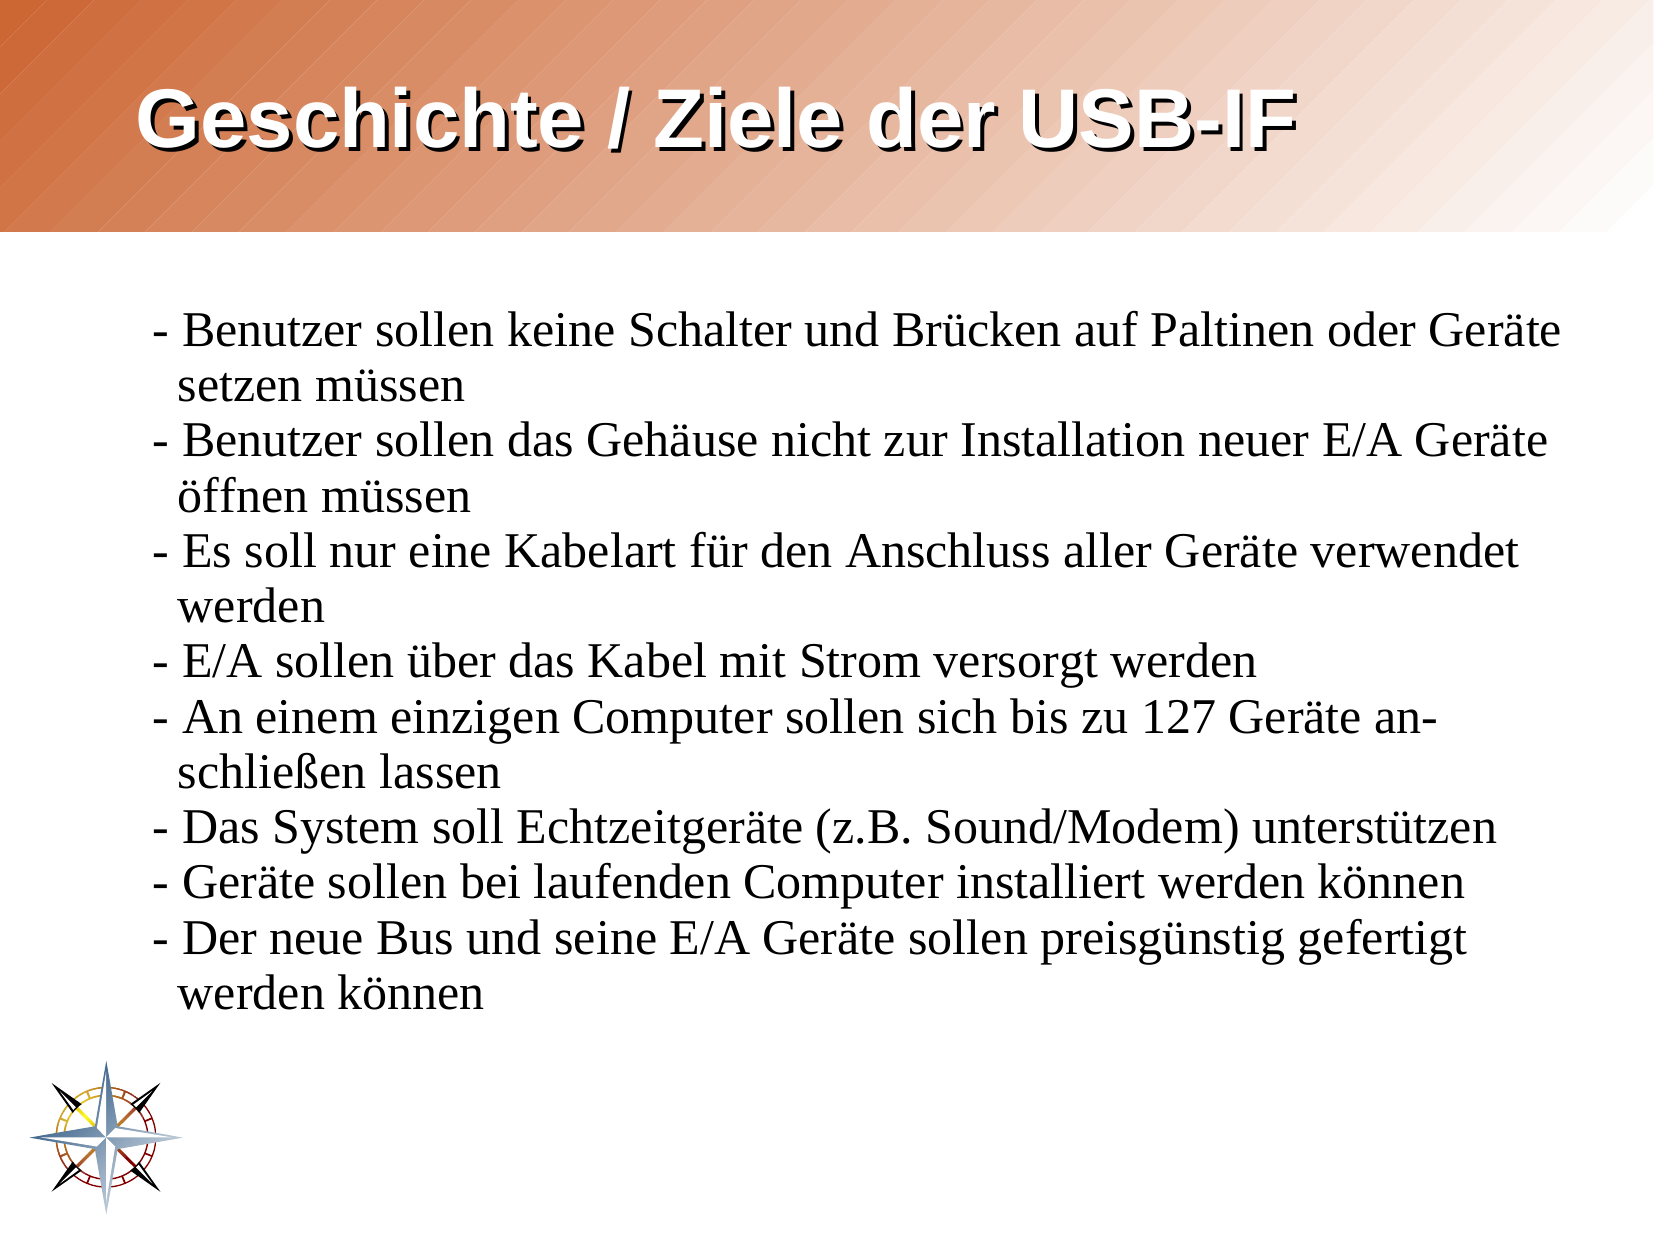

# Geschichte / Ziele der USB-IF
- Benutzer sollen keine Schalter und Brücken auf Paltinen oder Geräte
 setzen müssen
- Benutzer sollen das Gehäuse nicht zur Installation neuer E/A Geräte
 öffnen müssen
- Es soll nur eine Kabelart für den Anschluss aller Geräte verwendet
 werden
- E/A sollen über das Kabel mit Strom versorgt werden
- An einem einzigen Computer sollen sich bis zu 127 Geräte an-
 schließen lassen
- Das System soll Echtzeitgeräte (z.B. Sound/Modem) unterstützen
- Geräte sollen bei laufenden Computer installiert werden können
- Der neue Bus und seine E/A Geräte sollen preisgünstig gefertigt
 werden können